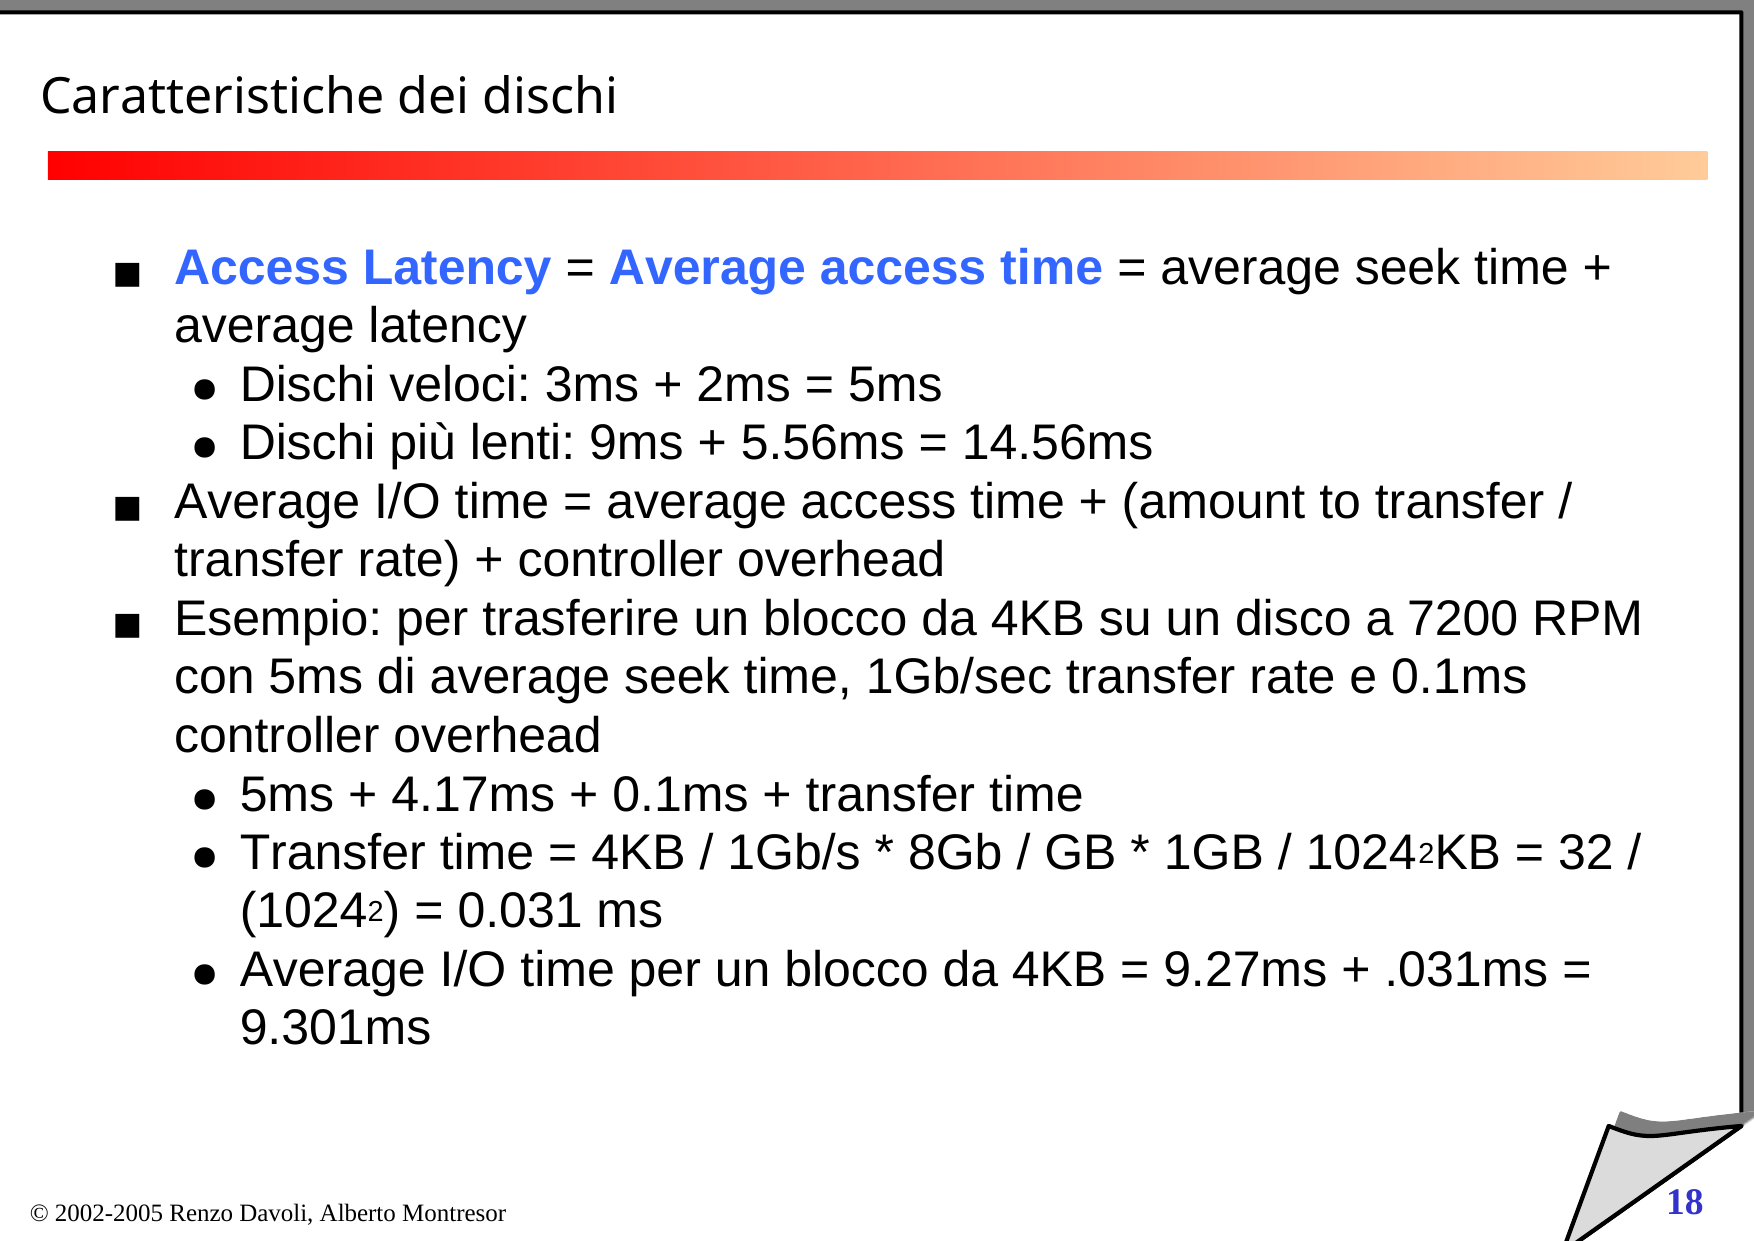

# Caratteristiche dei dischi
n	Access Latency = Average access time = average seek time + average latency
l	Dischi veloci: 3ms + 2ms = 5ms
l	Dischi più lenti: 9ms + 5.56ms = 14.56ms
n	Average I/O time = average access time + (amount to transfer / transfer rate) + controller overhead
n	Esempio: per trasferire un blocco da 4KB su un disco a 7200 RPM con 5ms di average seek time, 1Gb/sec transfer rate e 0.1ms controller overhead
l	5ms + 4.17ms + 0.1ms + transfer time
l	Transfer time = 4KB / 1Gb/s * 8Gb / GB * 1GB / 10242KB = 32 / (10242) = 0.031 ms
l	Average I/O time per un blocco da 4KB = 9.27ms + .031ms = 9.301ms